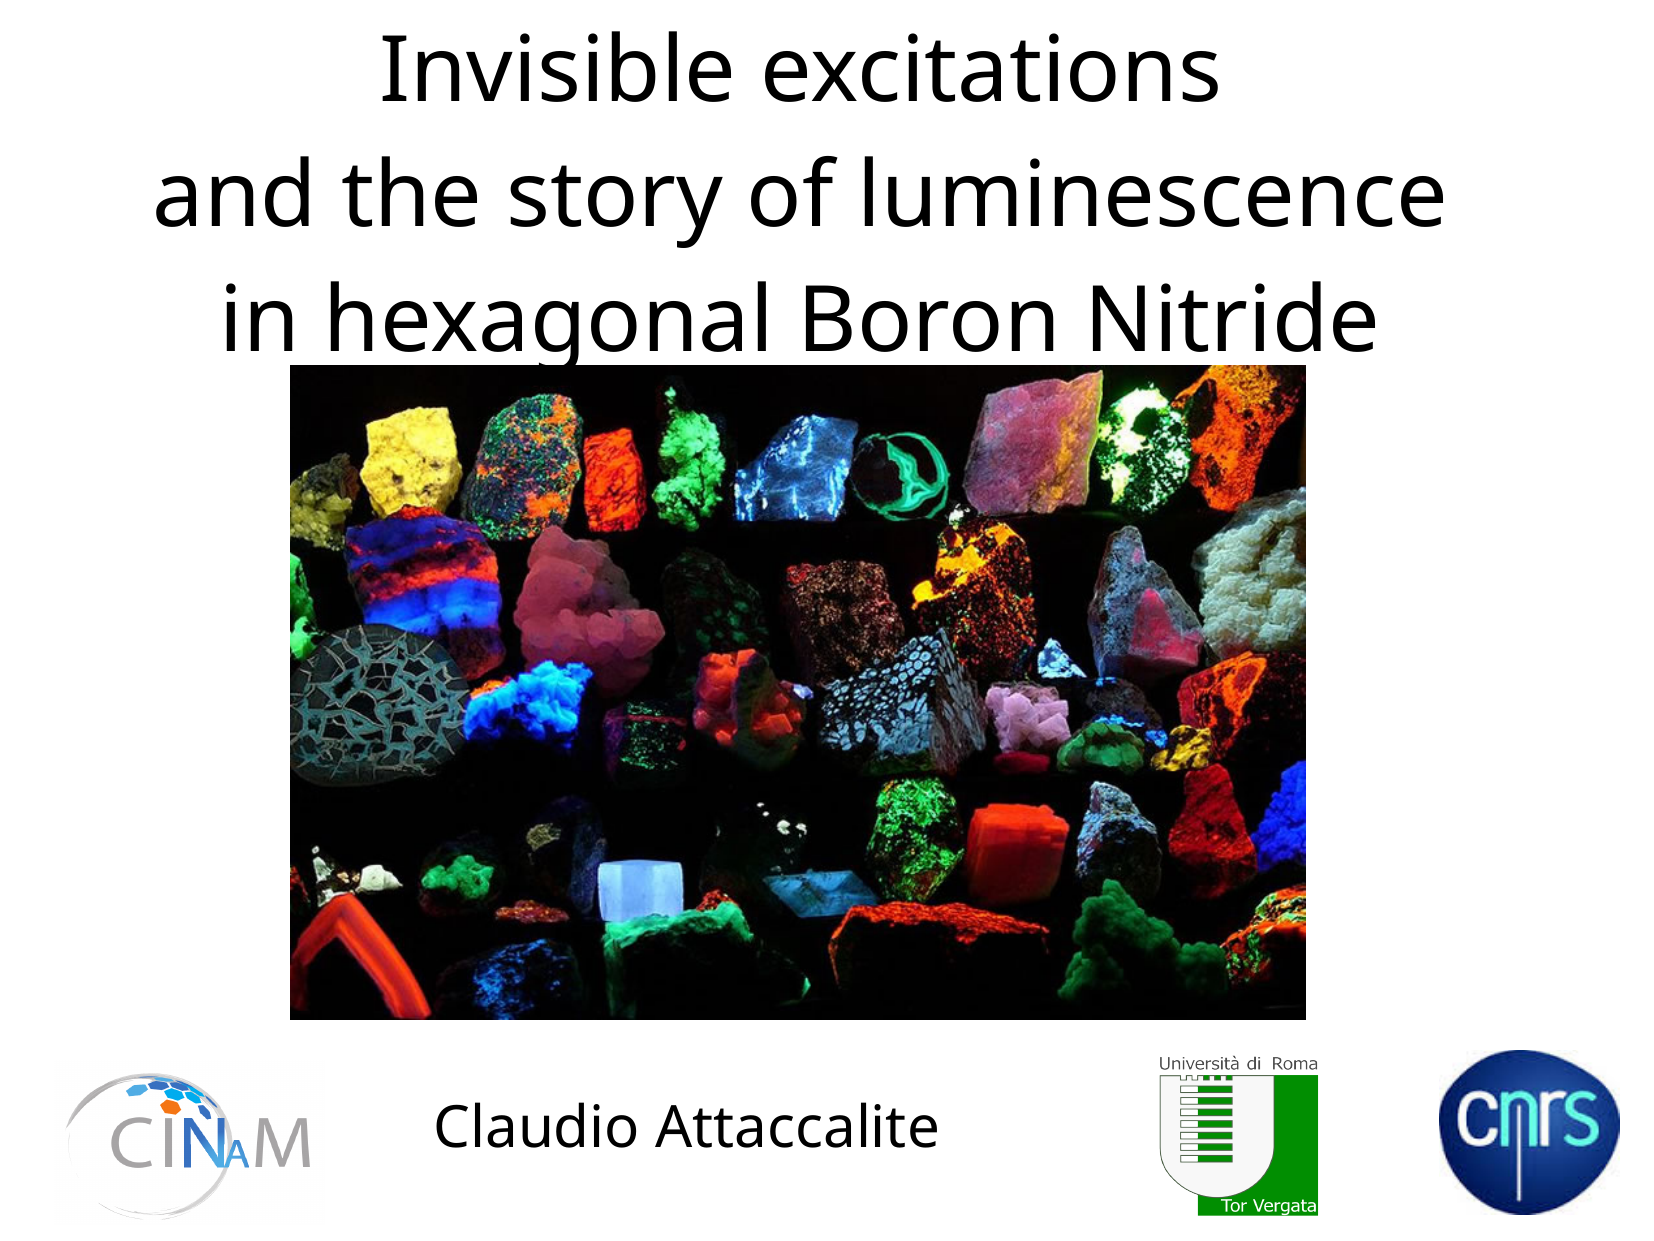

# Invisible excitations and the story of luminescence in hexagonal Boron Nitride
Claudio Attaccalite